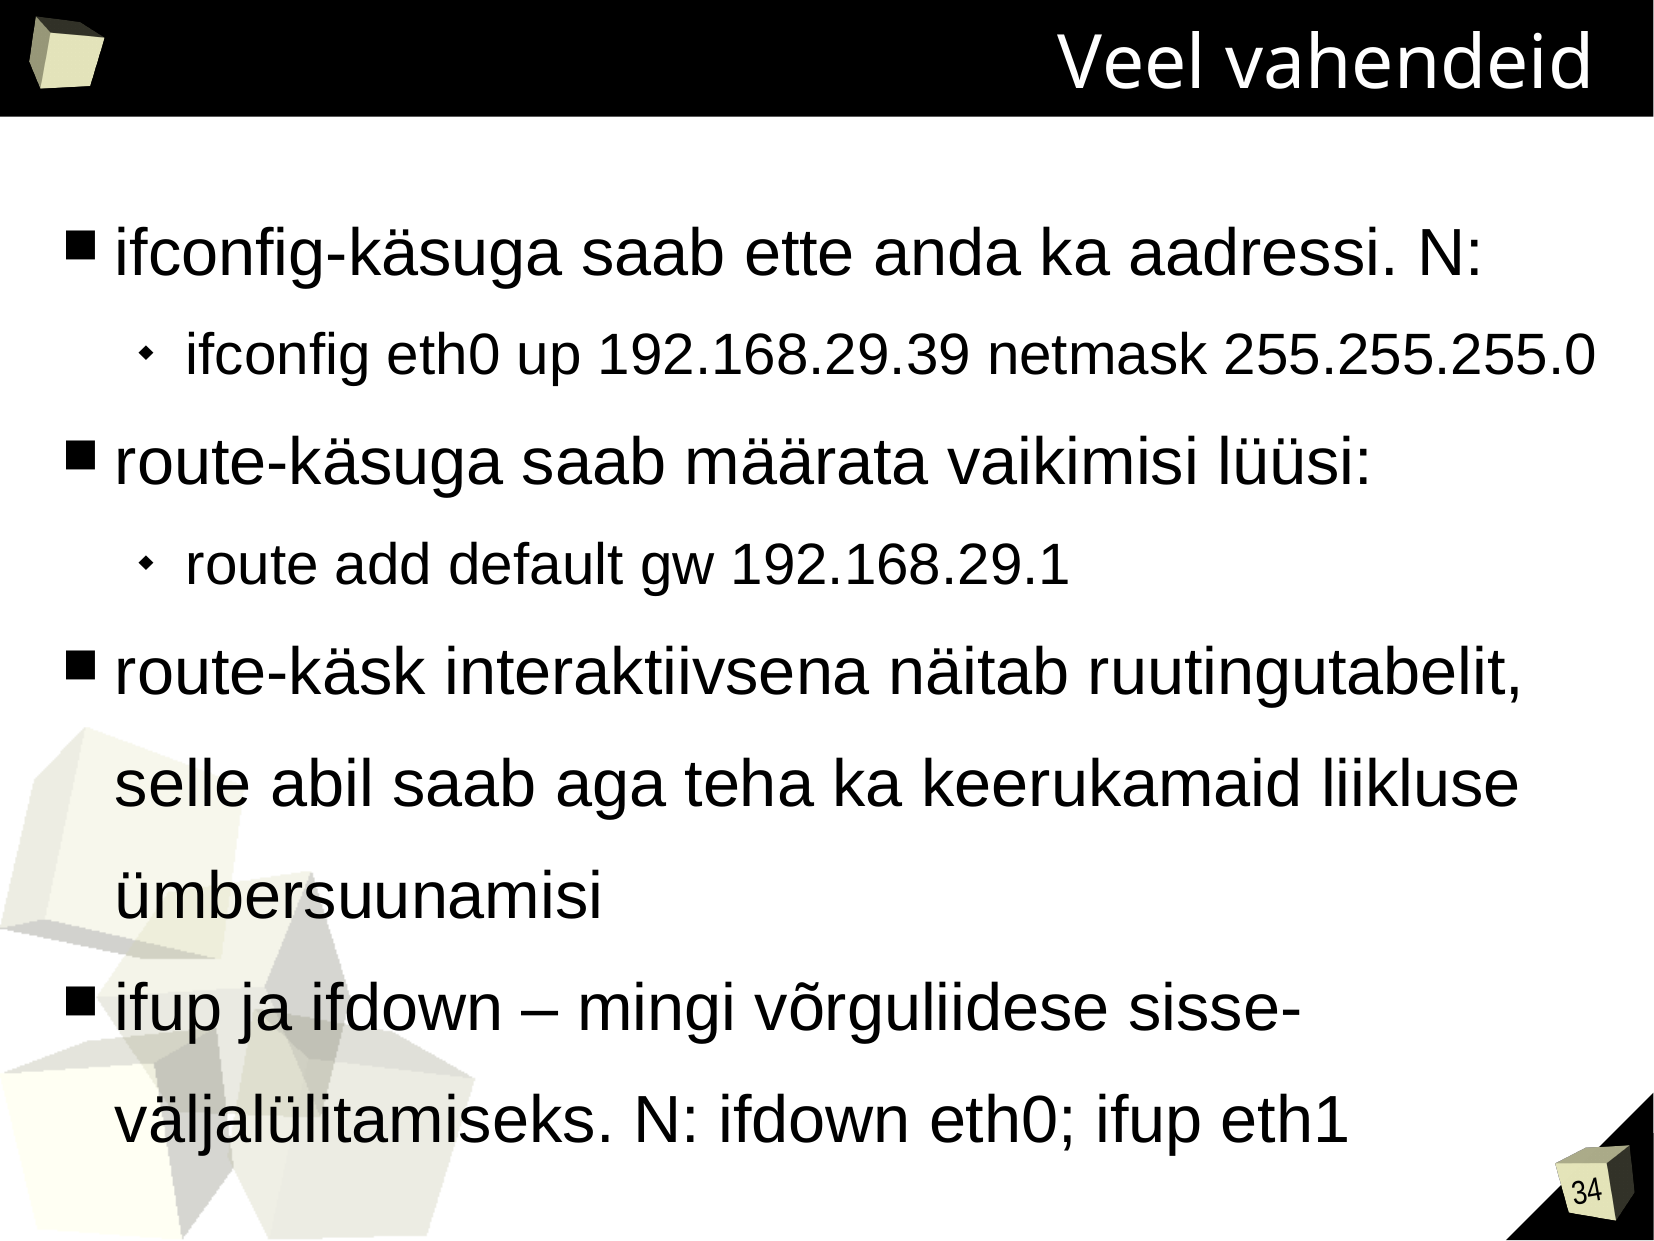

# Veel vahendeid
ifconfig-käsuga saab ette anda ka aadressi. N:
ifconfig eth0 up 192.168.29.39 netmask 255.255.255.0
route-käsuga saab määrata vaikimisi lüüsi:
route add default gw 192.168.29.1
route-käsk interaktiivsena näitab ruutingutabelit, selle abil saab aga teha ka keerukamaid liikluse ümbersuunamisi
ifup ja ifdown – mingi võrguliidese sisse-väljalülitamiseks. N: ifdown eth0; ifup eth1